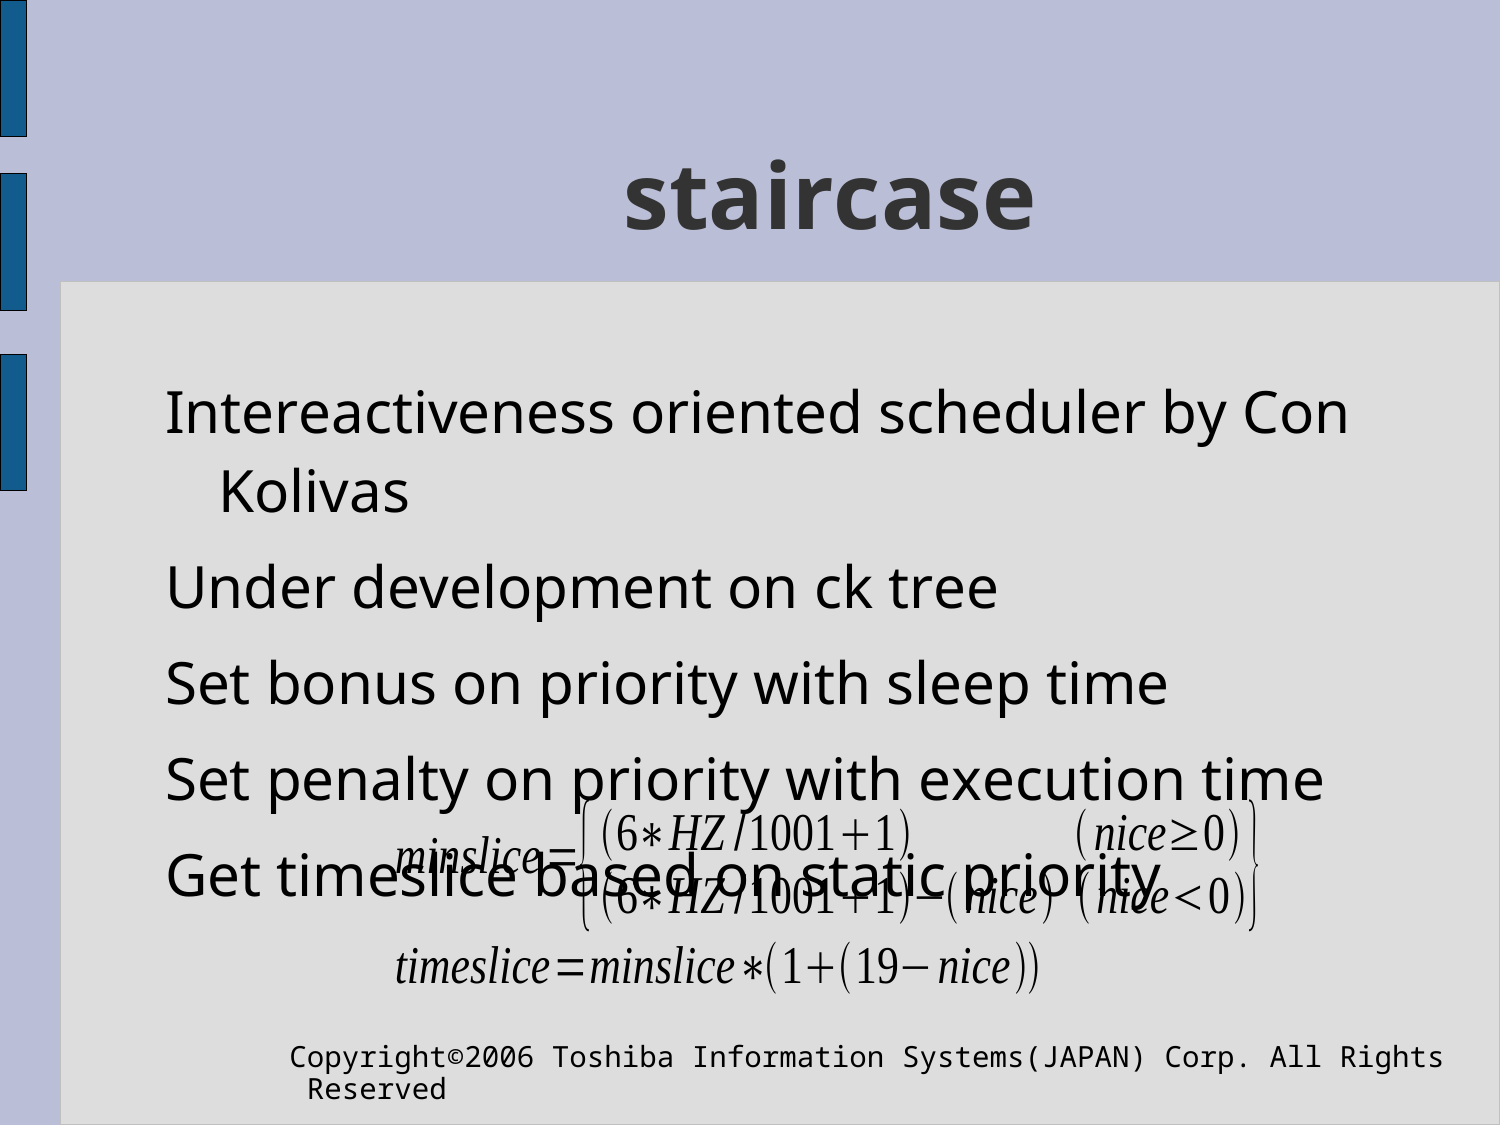

# staircase
Intereactiveness oriented scheduler by Con Kolivas
Under development on ck tree
Set bonus on priority with sleep time
Set penalty on priority with execution time
Get timeslice based on static priority
Copyright©2006 Toshiba Information Systems(JAPAN) Corp. All Rights Reserved